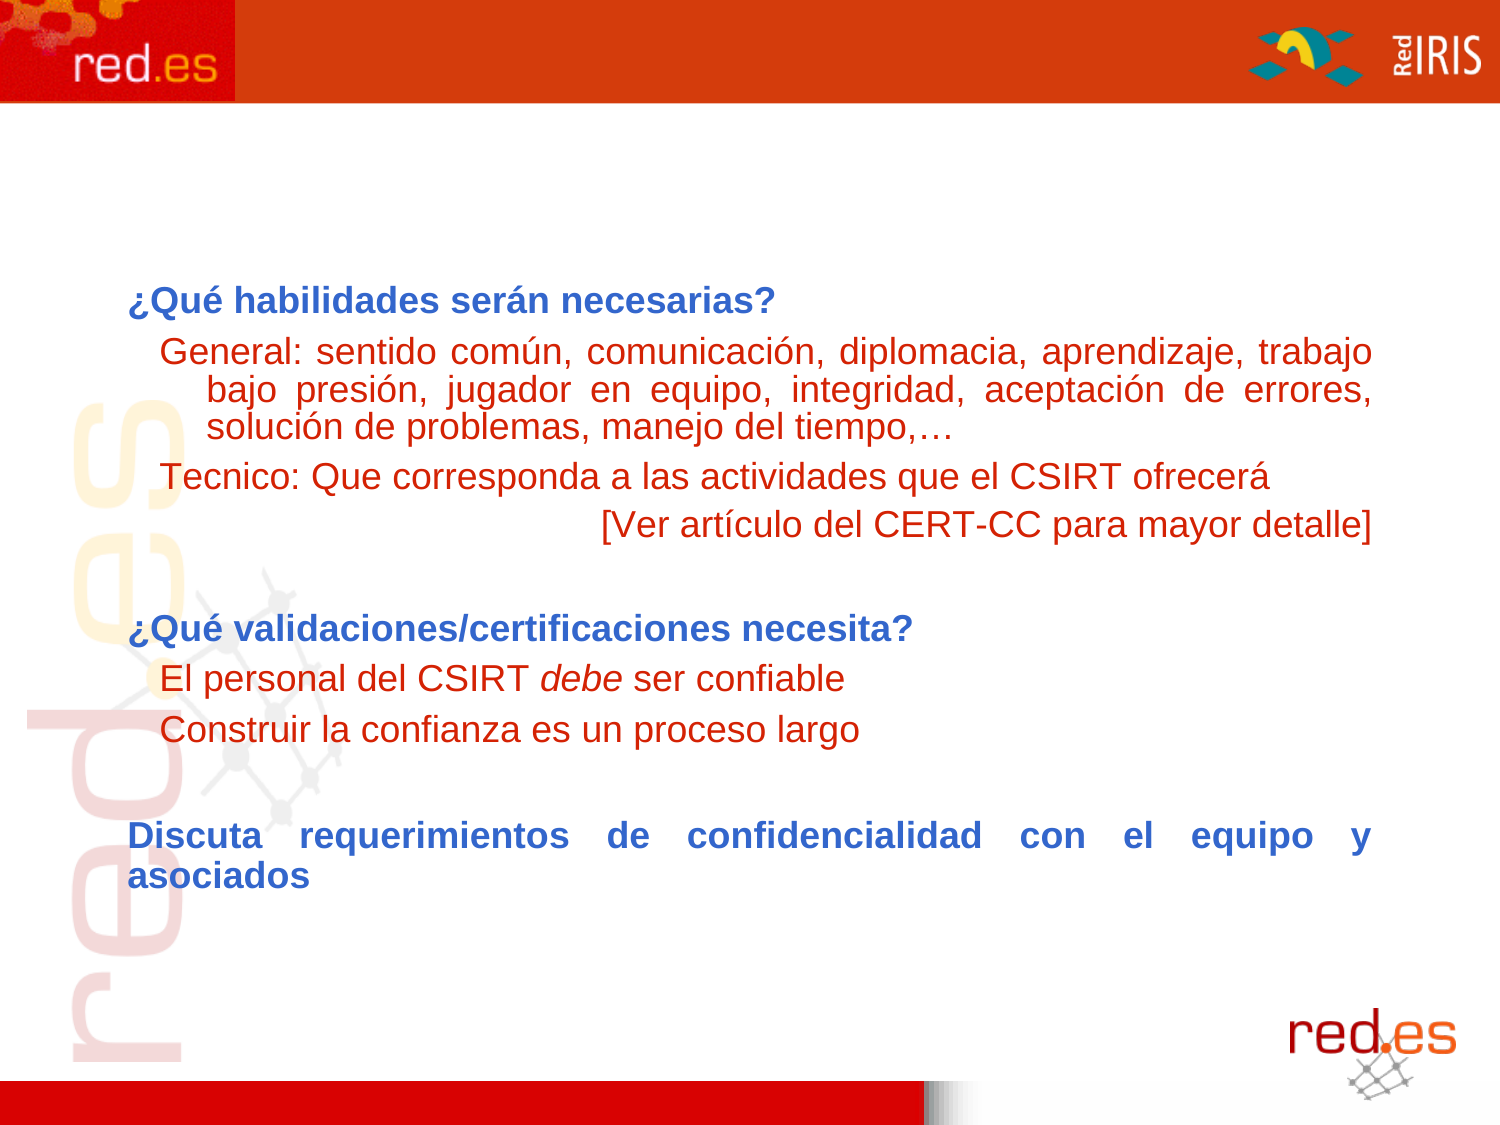

# Reclutando Personal
¿Qué habilidades serán necesarias?
General: sentido común, comunicación, diplomacia, aprendizaje, trabajo bajo presión, jugador en equipo, integridad, aceptación de errores, solución de problemas, manejo del tiempo,…
Tecnico: Que corresponda a las actividades que el CSIRT ofrecerá
[Ver artículo del CERT-CC para mayor detalle]
¿Qué validaciones/certificaciones necesita?
El personal del CSIRT debe ser confiable
Construir la confianza es un proceso largo
Discuta requerimientos de confidencialidad con el equipo y asociados